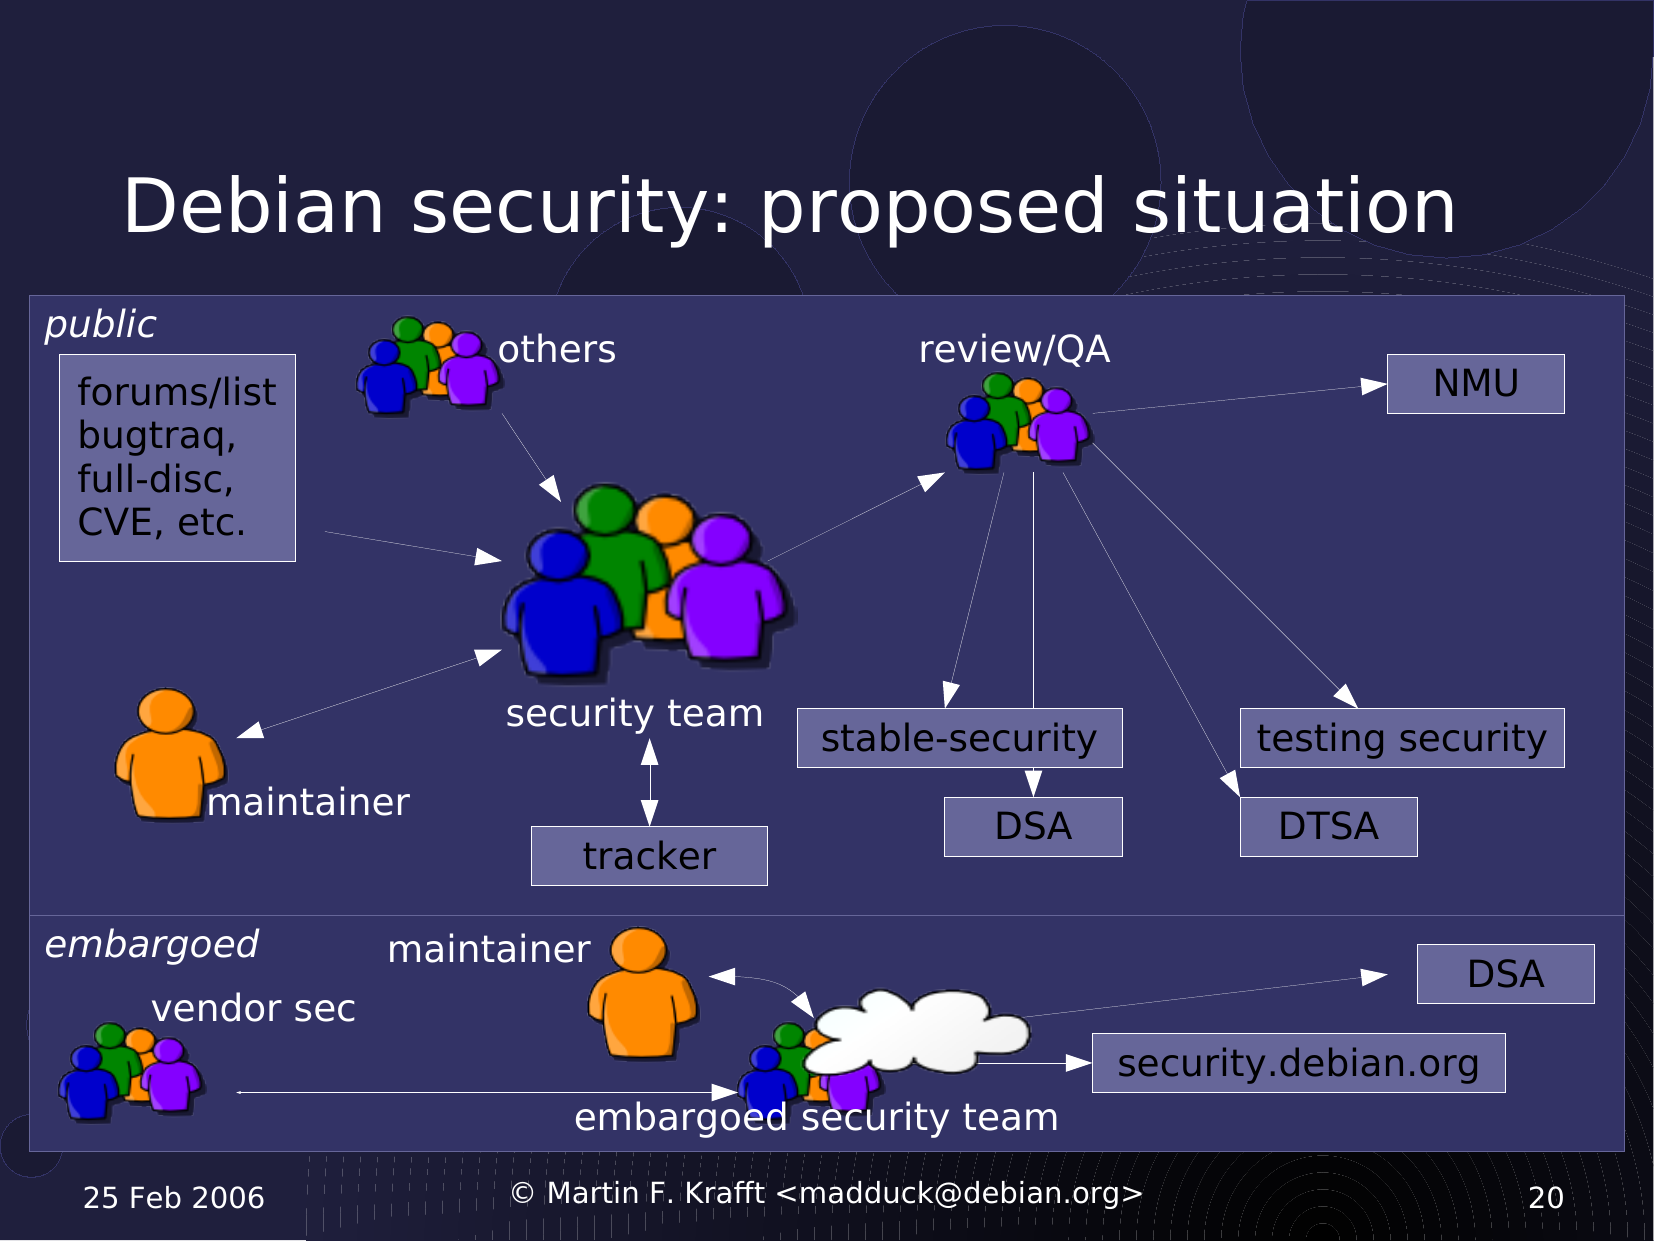

# Debian security: proposed situation
public
others
review/QA
forums/list
bugtraq,
full-disc,
CVE, etc.
NMU
security team
stable-security
testing security
maintainer
DSA
DTSA
tracker
embargoed
maintainer
DSA
vendor sec
security.debian.org
embargoed security team
© Martin F. Krafft <madduck@debian.org>
25 Feb 2006
20